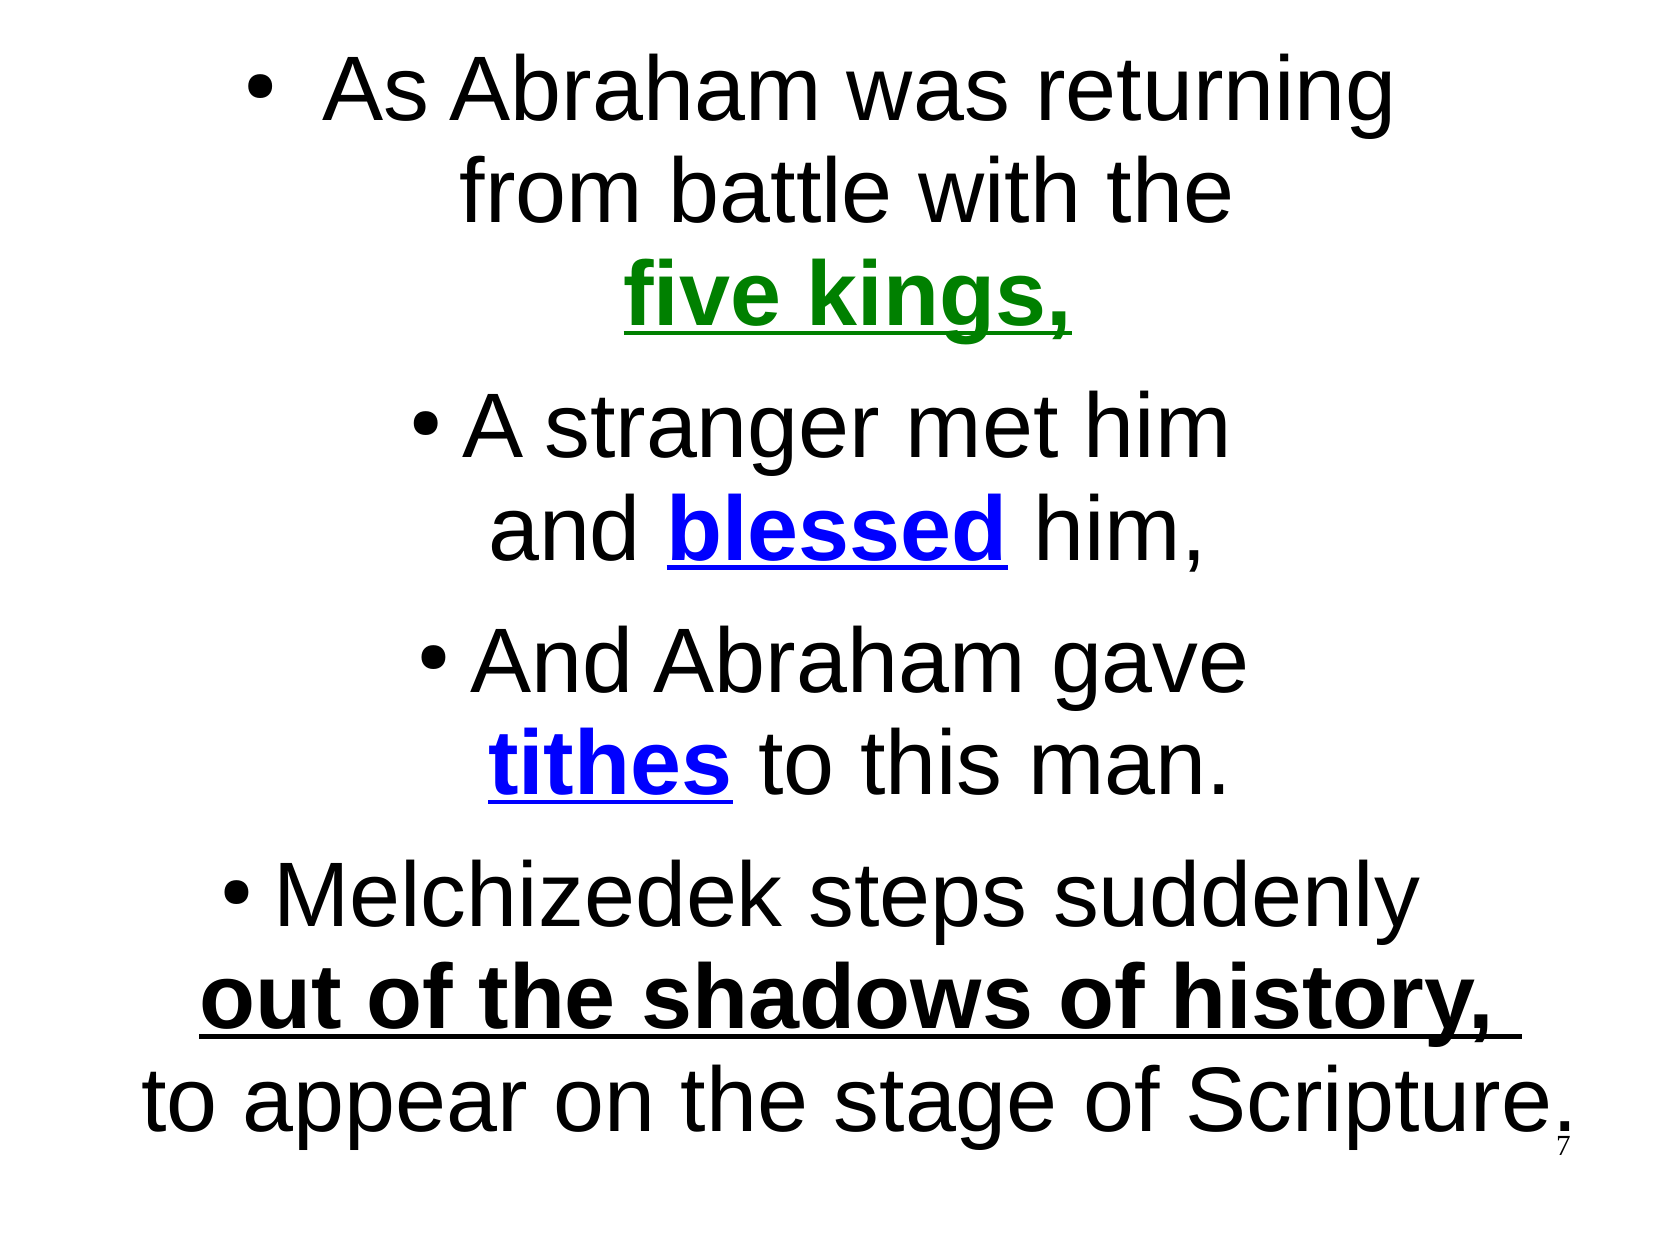

# As Abraham was returning from battle with the five kings,
A stranger met him
and blessed him,
And Abraham gave
 tithes to this man.
Melchizedek steps suddenly
out of the shadows of history,
to appear on the stage of Scripture.
7